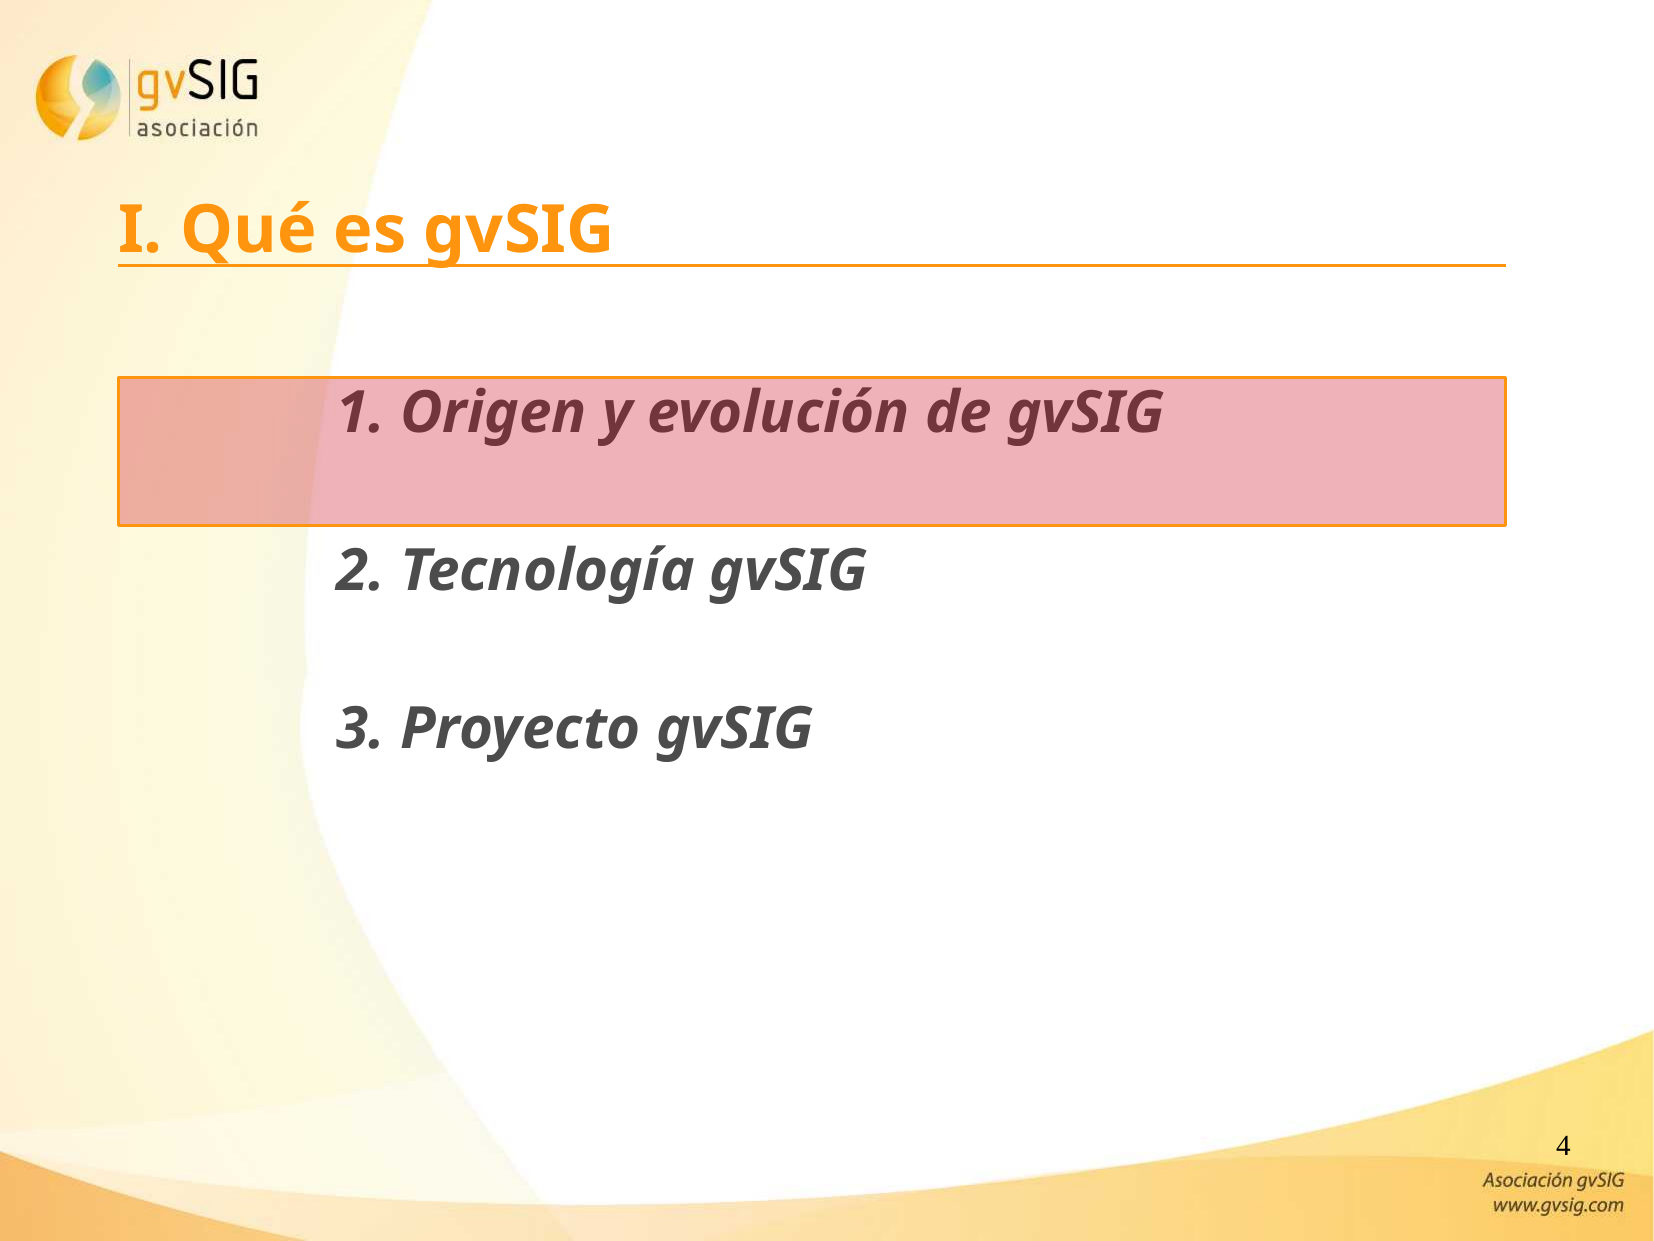

# I. Qué es gvSIG
1. Origen y evolución de gvSIG
2. Tecnología gvSIG
3. Proyecto gvSIG
4